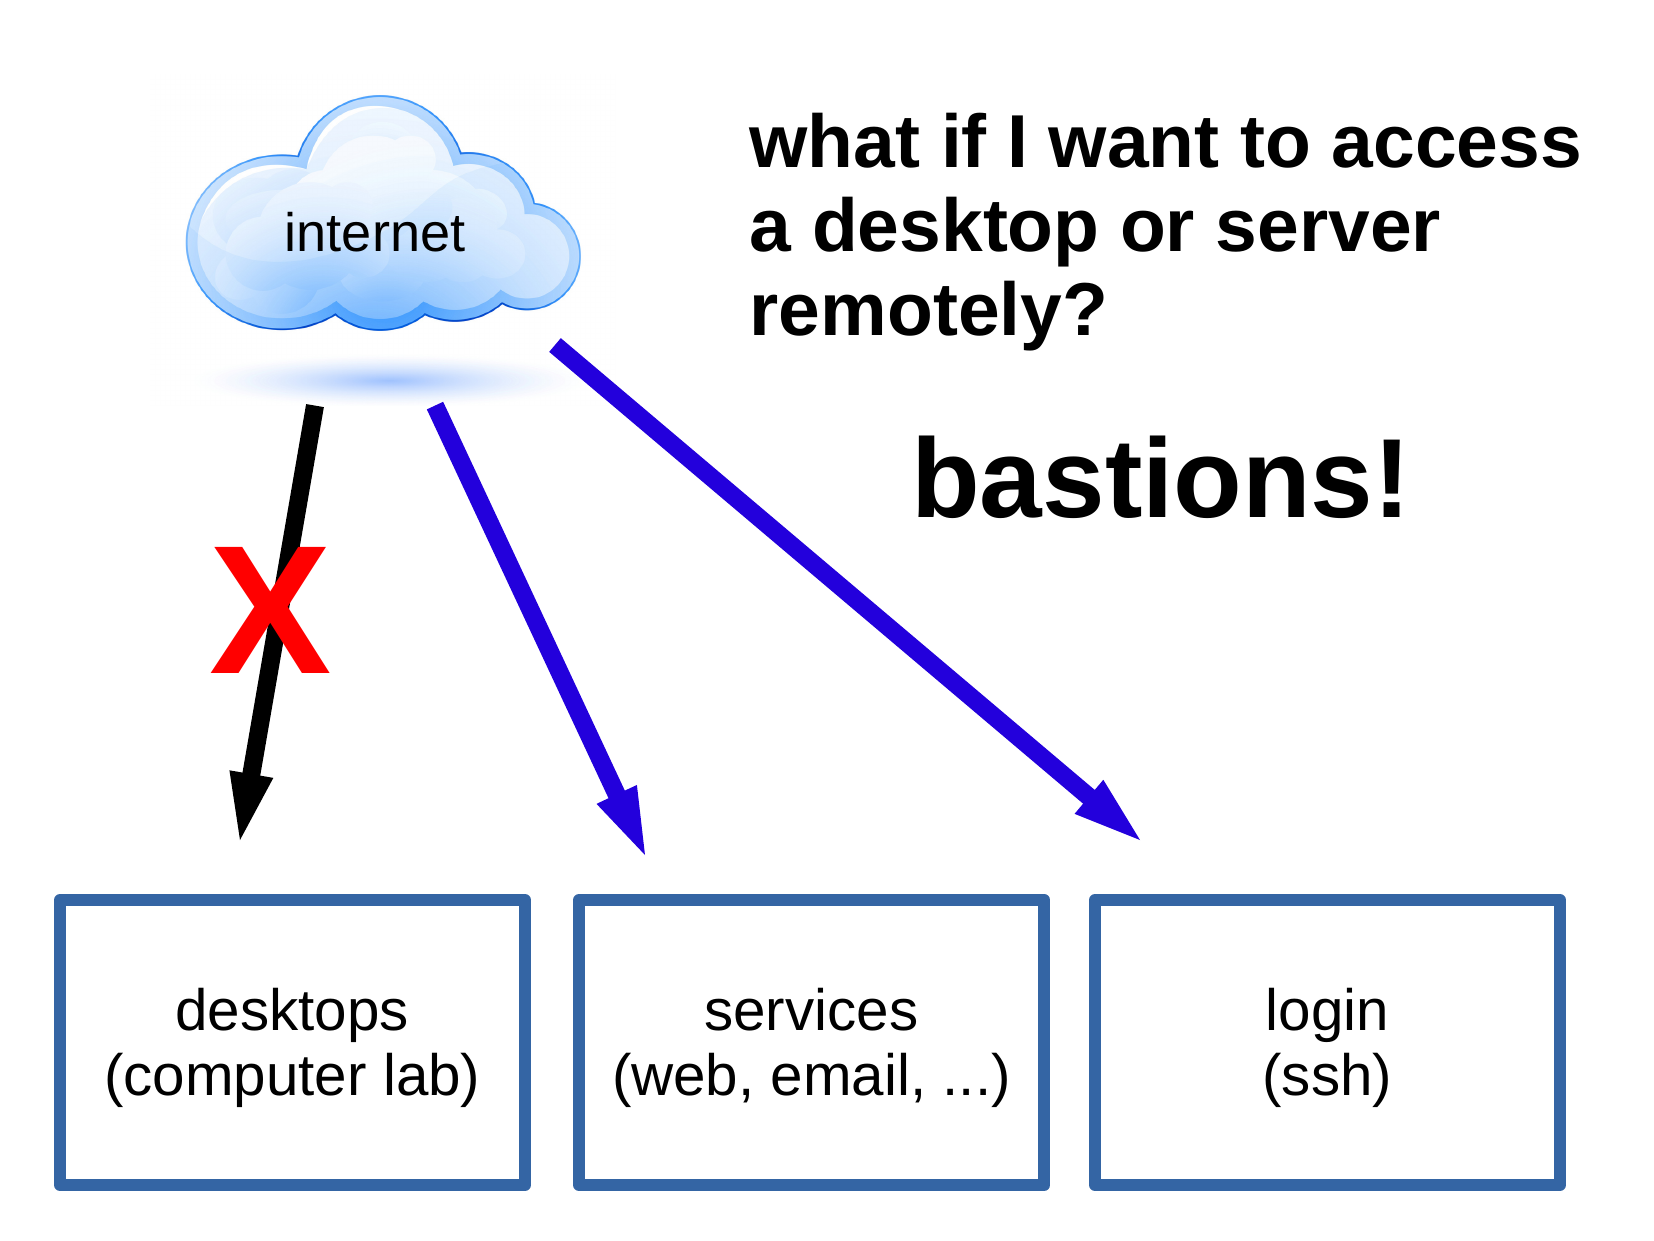

what if I want to access a desktop or server remotely?
internet
bastions!
X
desktops
(computer lab)
services
(web, email, ...)
login
(ssh)